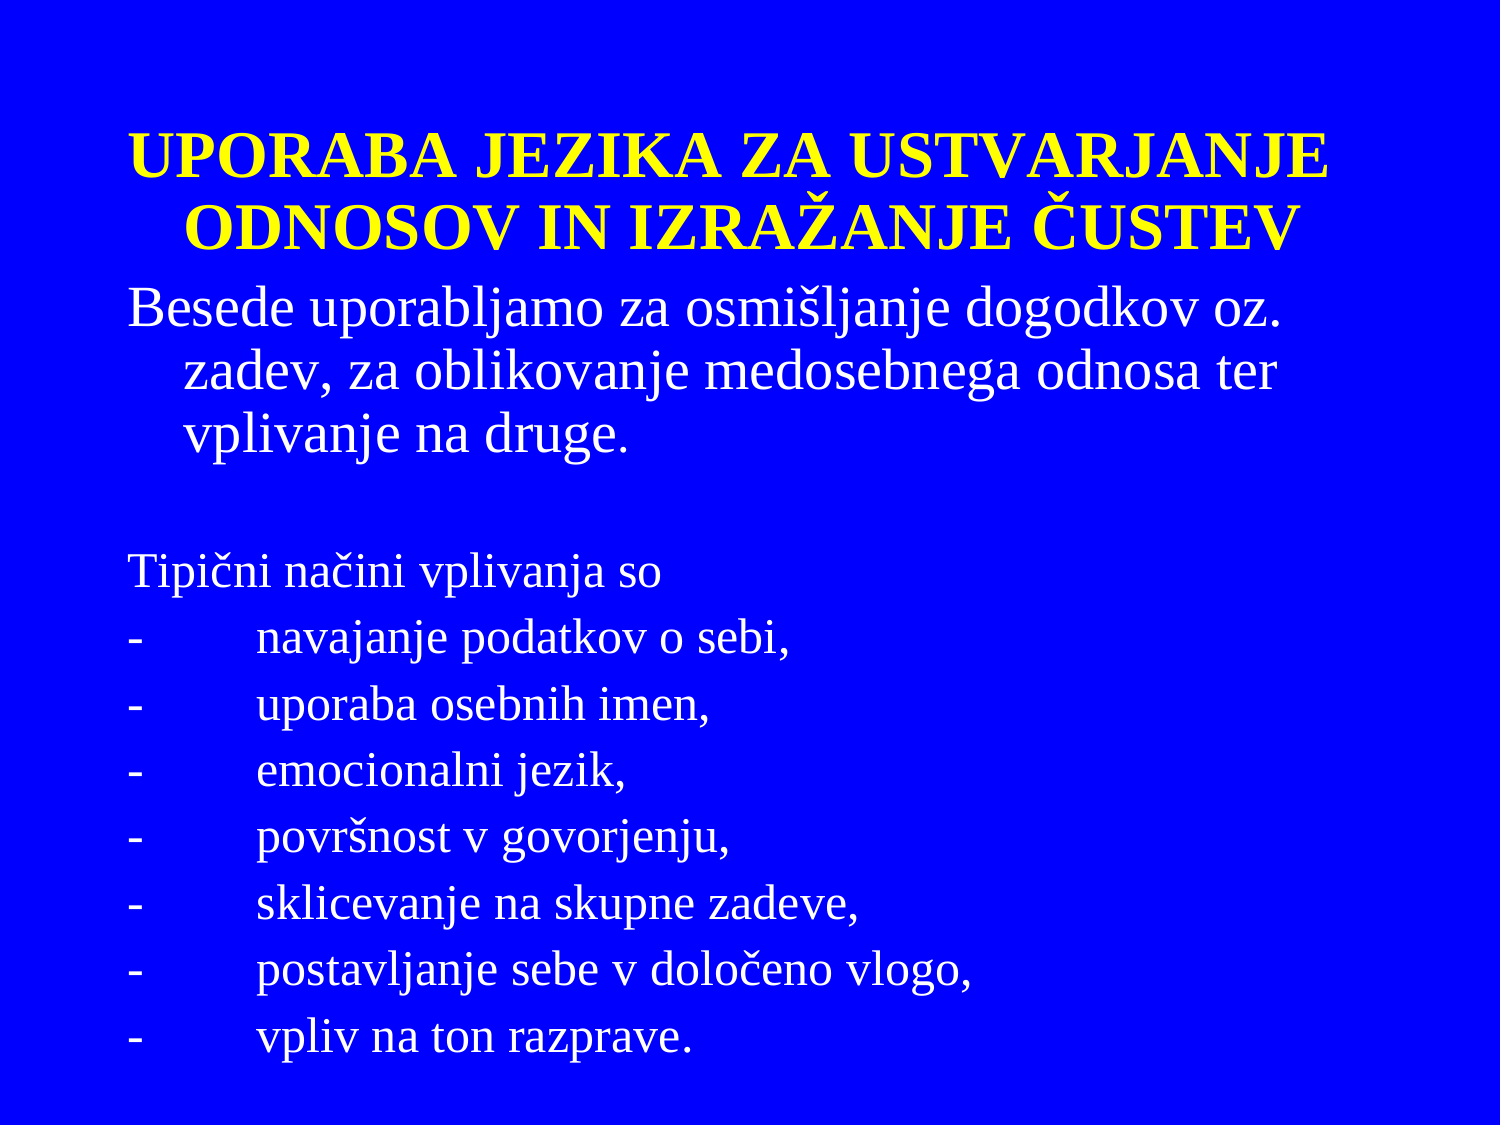

# UPORABA JEZIKA ZA USTVARJANJE ODNOSOV IN IZRAŽANJE ČUSTEV
Besede uporabljamo za osmišljanje dogodkov oz. zadev, za oblikovanje medosebnega odnosa ter vplivanje na druge.
Tipični načini vplivanja so
-         navajanje podatkov o sebi,
-         uporaba osebnih imen,
-         emocionalni jezik,
-         površnost v govorjenju,
-         sklicevanje na skupne zadeve,
-         postavljanje sebe v določeno vlogo,
-         vpliv na ton razprave.